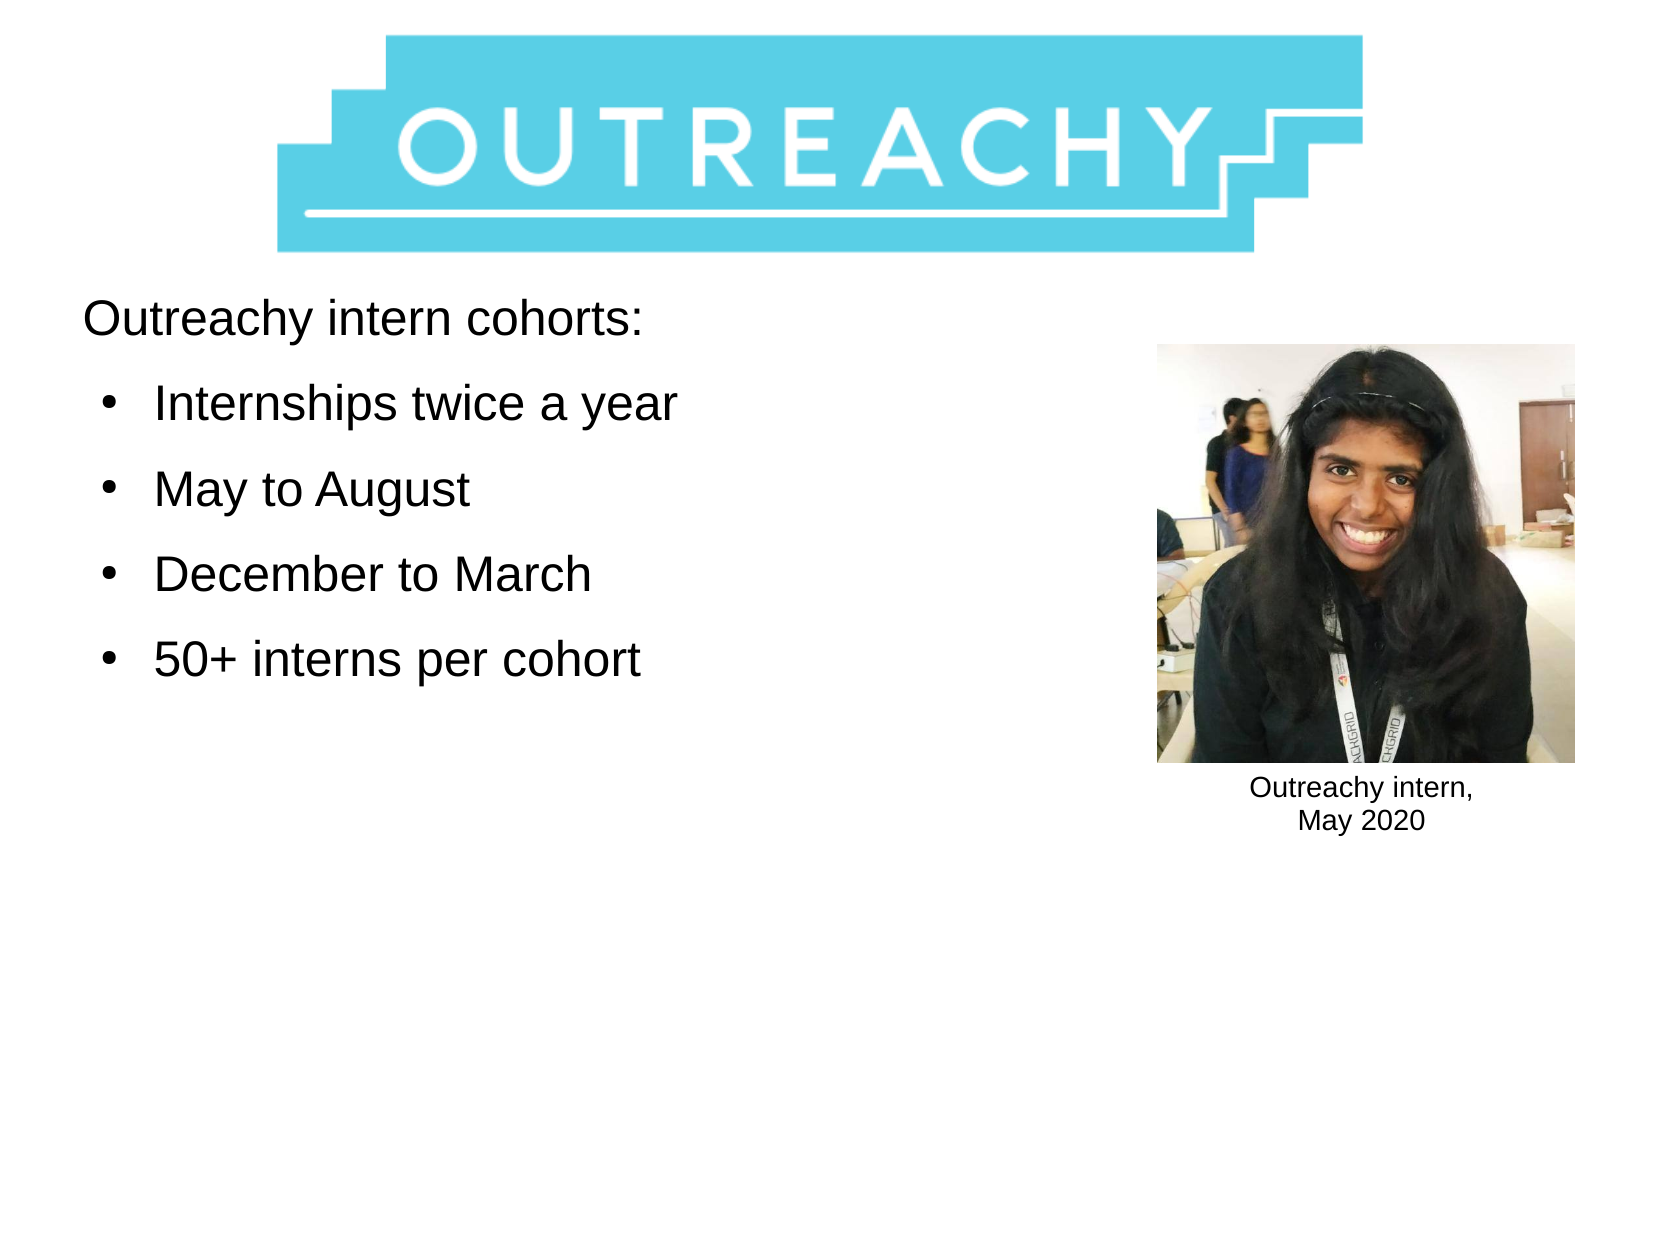

# Outreachy intern cohorts:
Internships twice a year
May to August
December to March
50+ interns per cohort
Outreachy intern,
May 2020